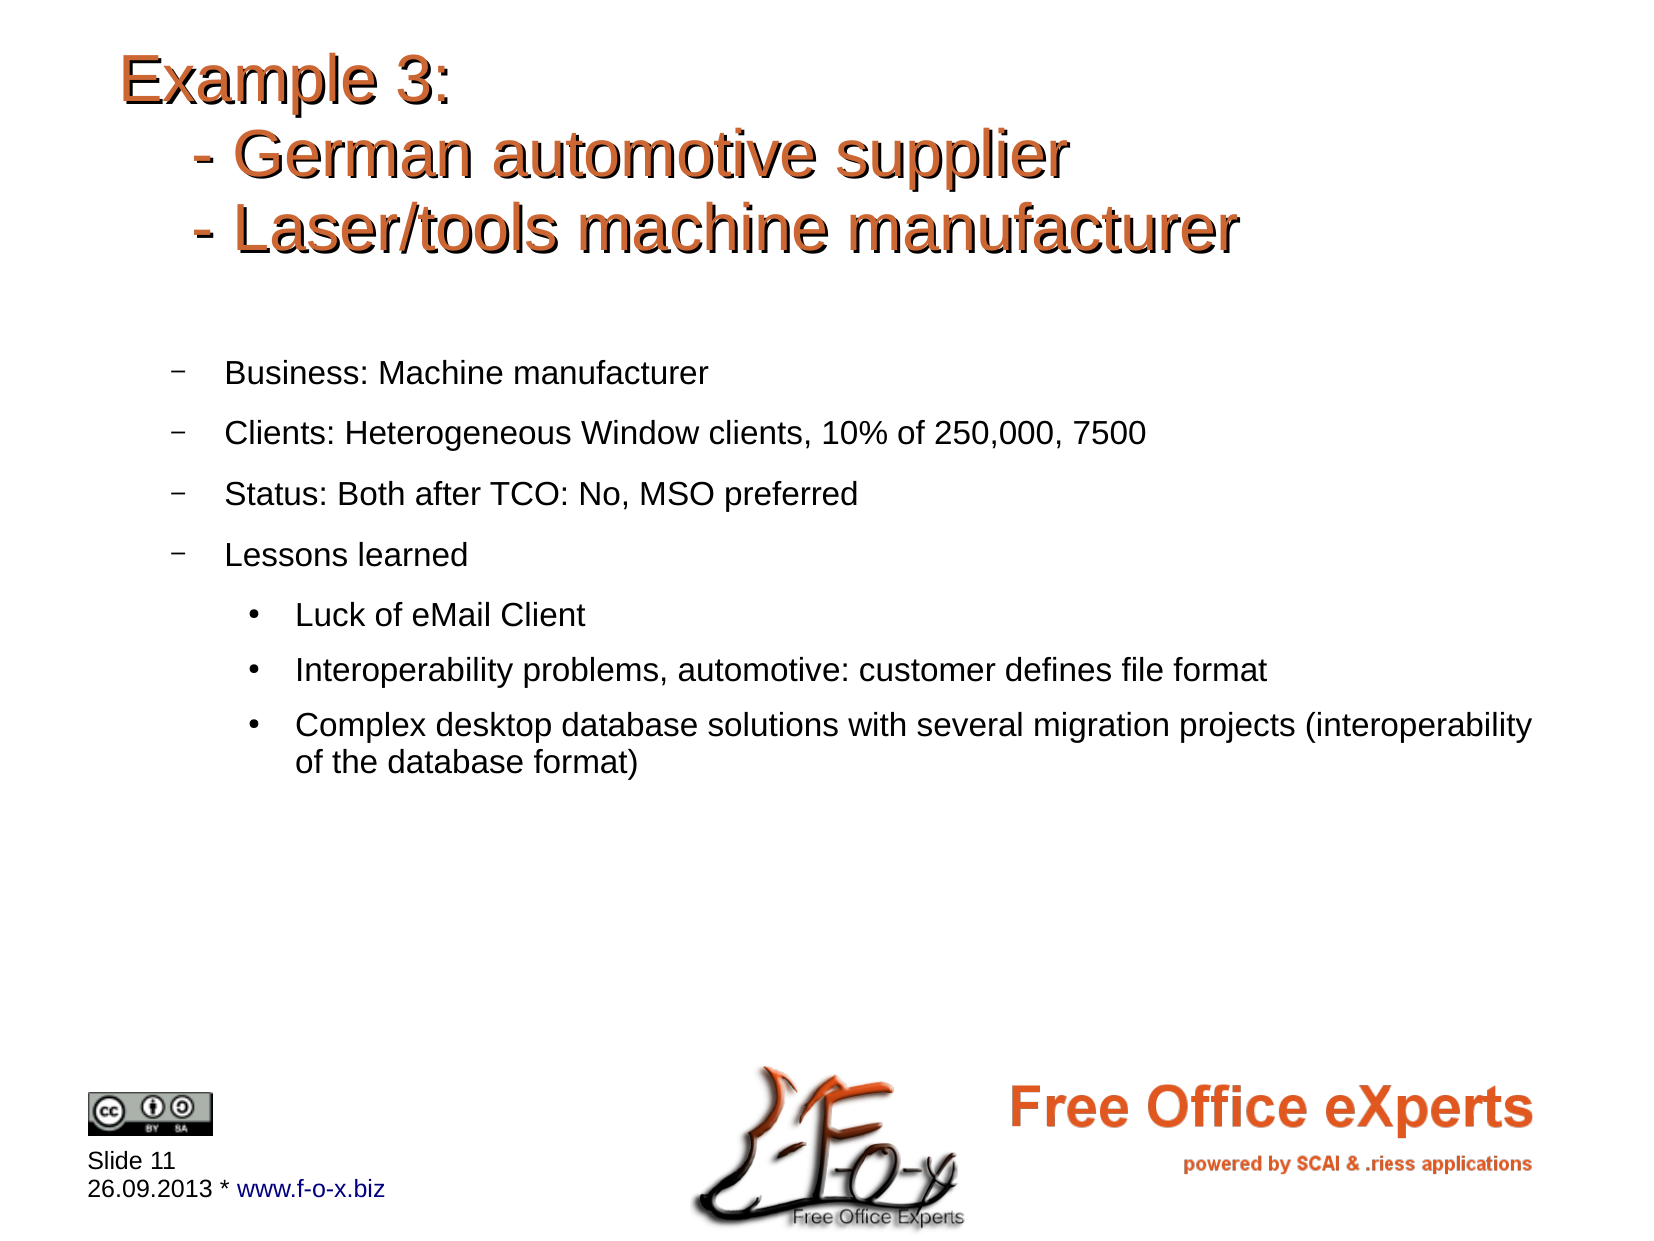

# Example 3: - German automotive supplier - Laser/tools machine manufacturer
Business: Machine manufacturer
Clients: Heterogeneous Window clients, 10% of 250,000, 7500
Status: Both after TCO: No, MSO preferred
Lessons learned
Luck of eMail Client
Interoperability problems, automotive: customer defines file format
Complex desktop database solutions with several migration projects (interoperability of the database format)